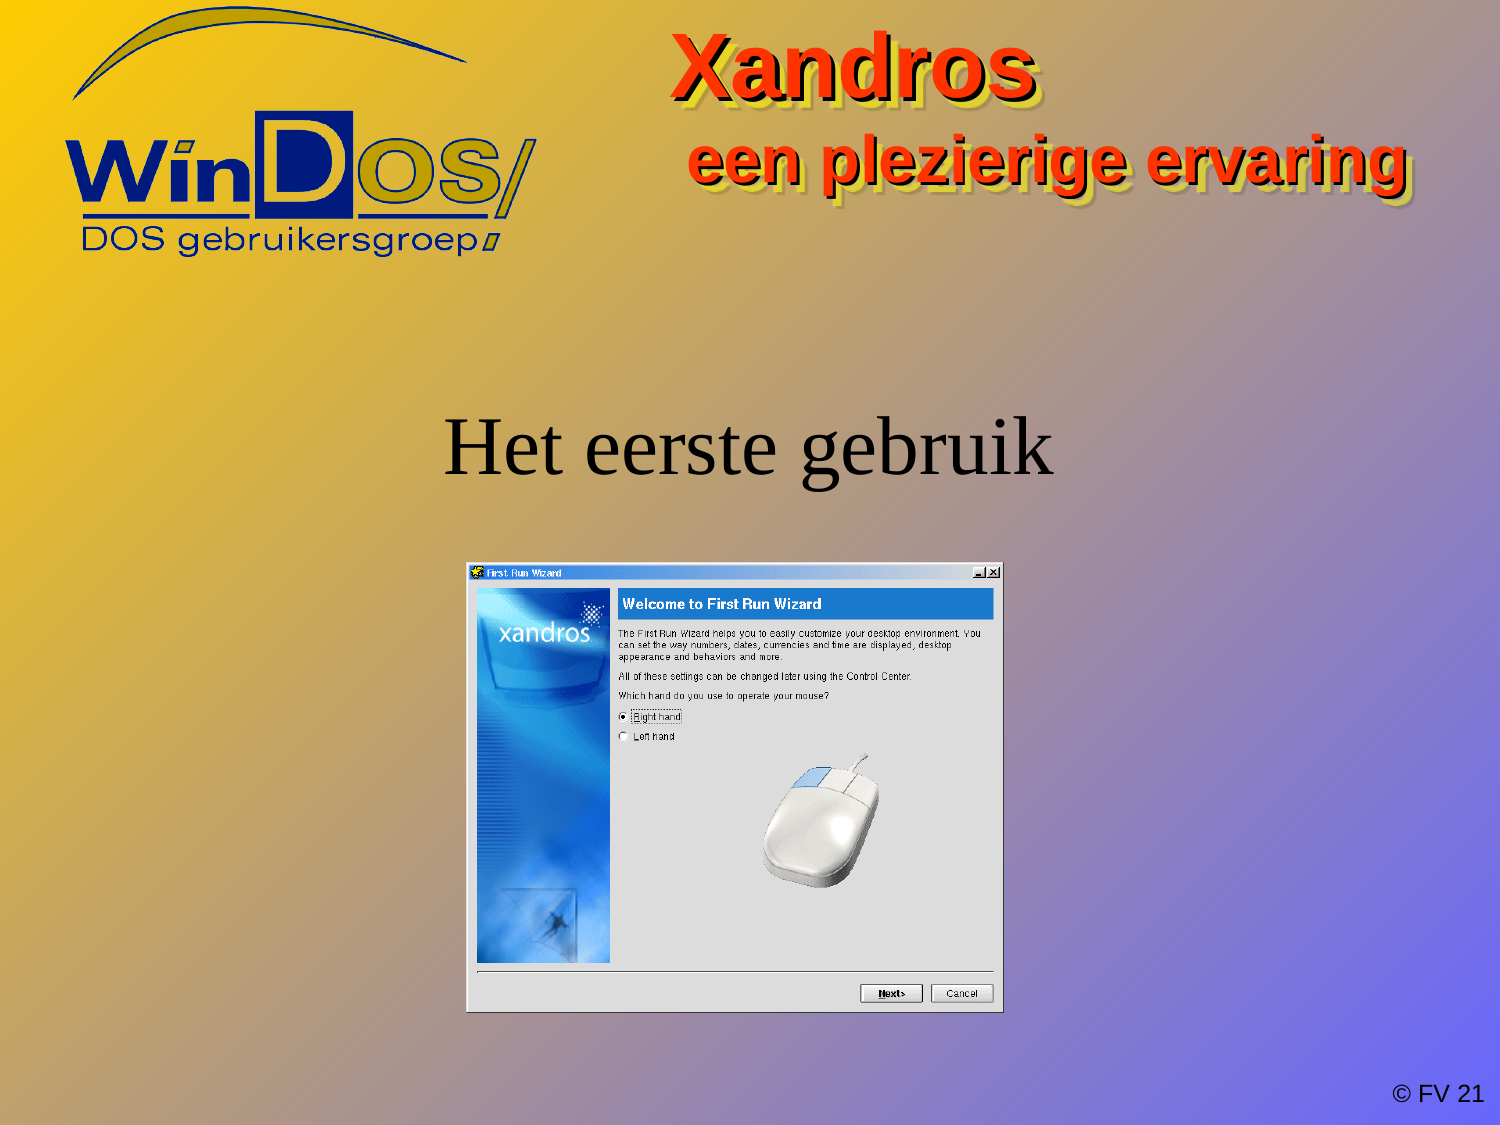

Xandros een plezierige ervaring
Het eerste gebruik
© FV